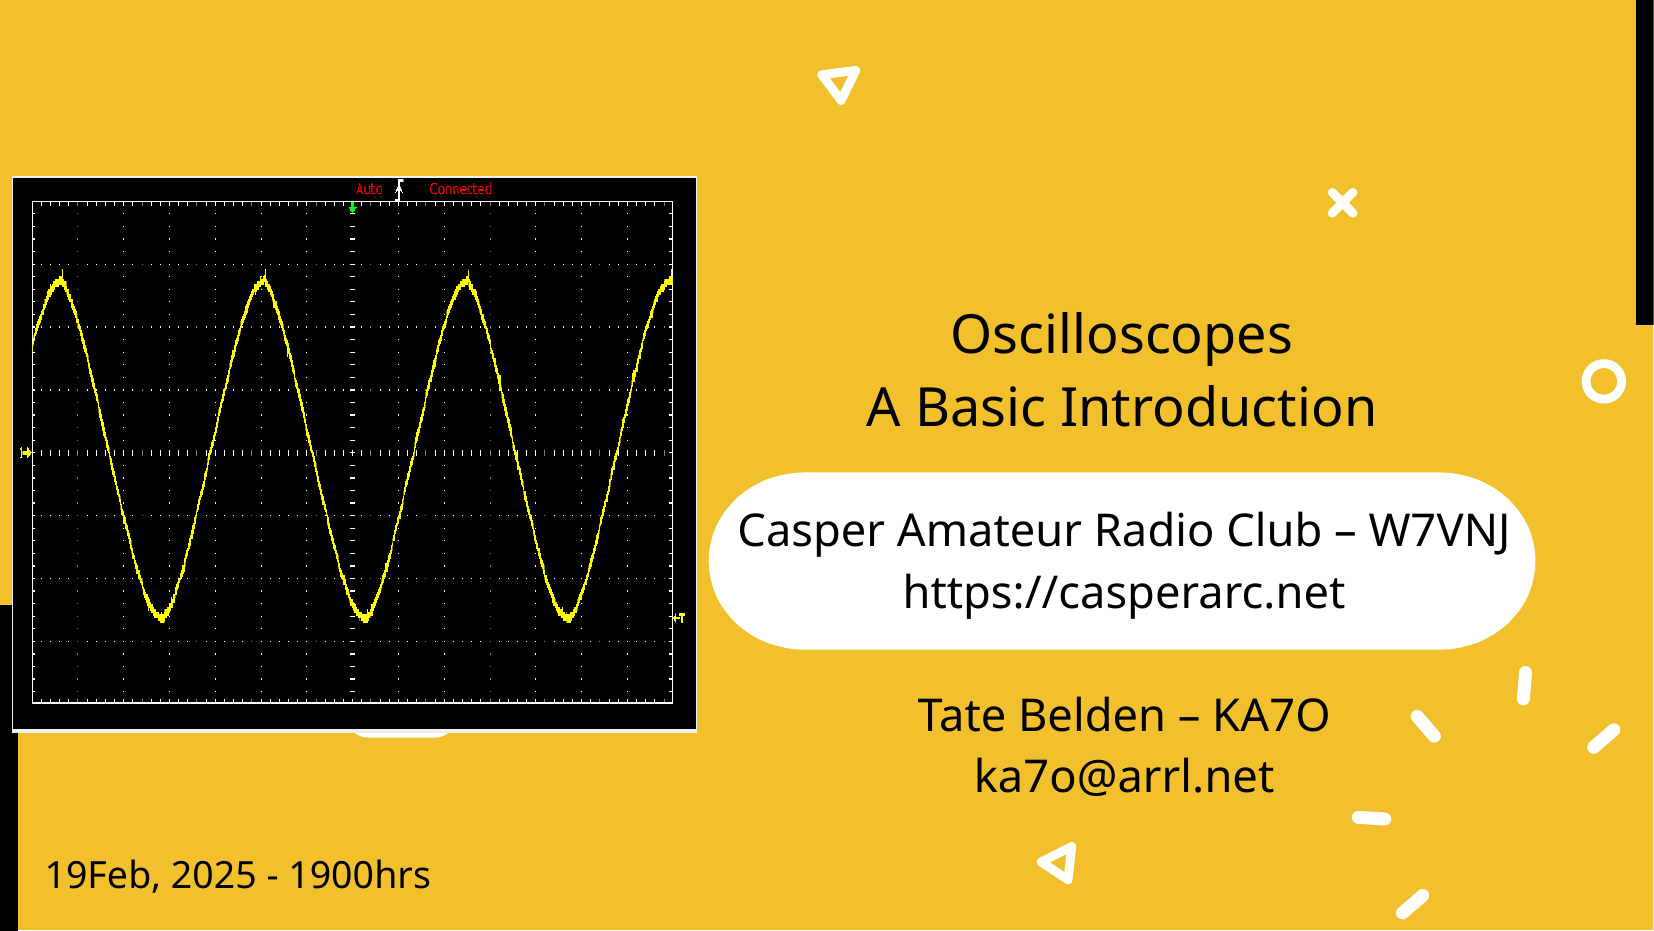

# Oscilloscopes A Basic Introduction
Casper Amateur Radio Club – W7VNJ
https://casperarc.net
Tate Belden – KA7O
ka7o@arrl.net
19Feb, 2025 - 1900hrs